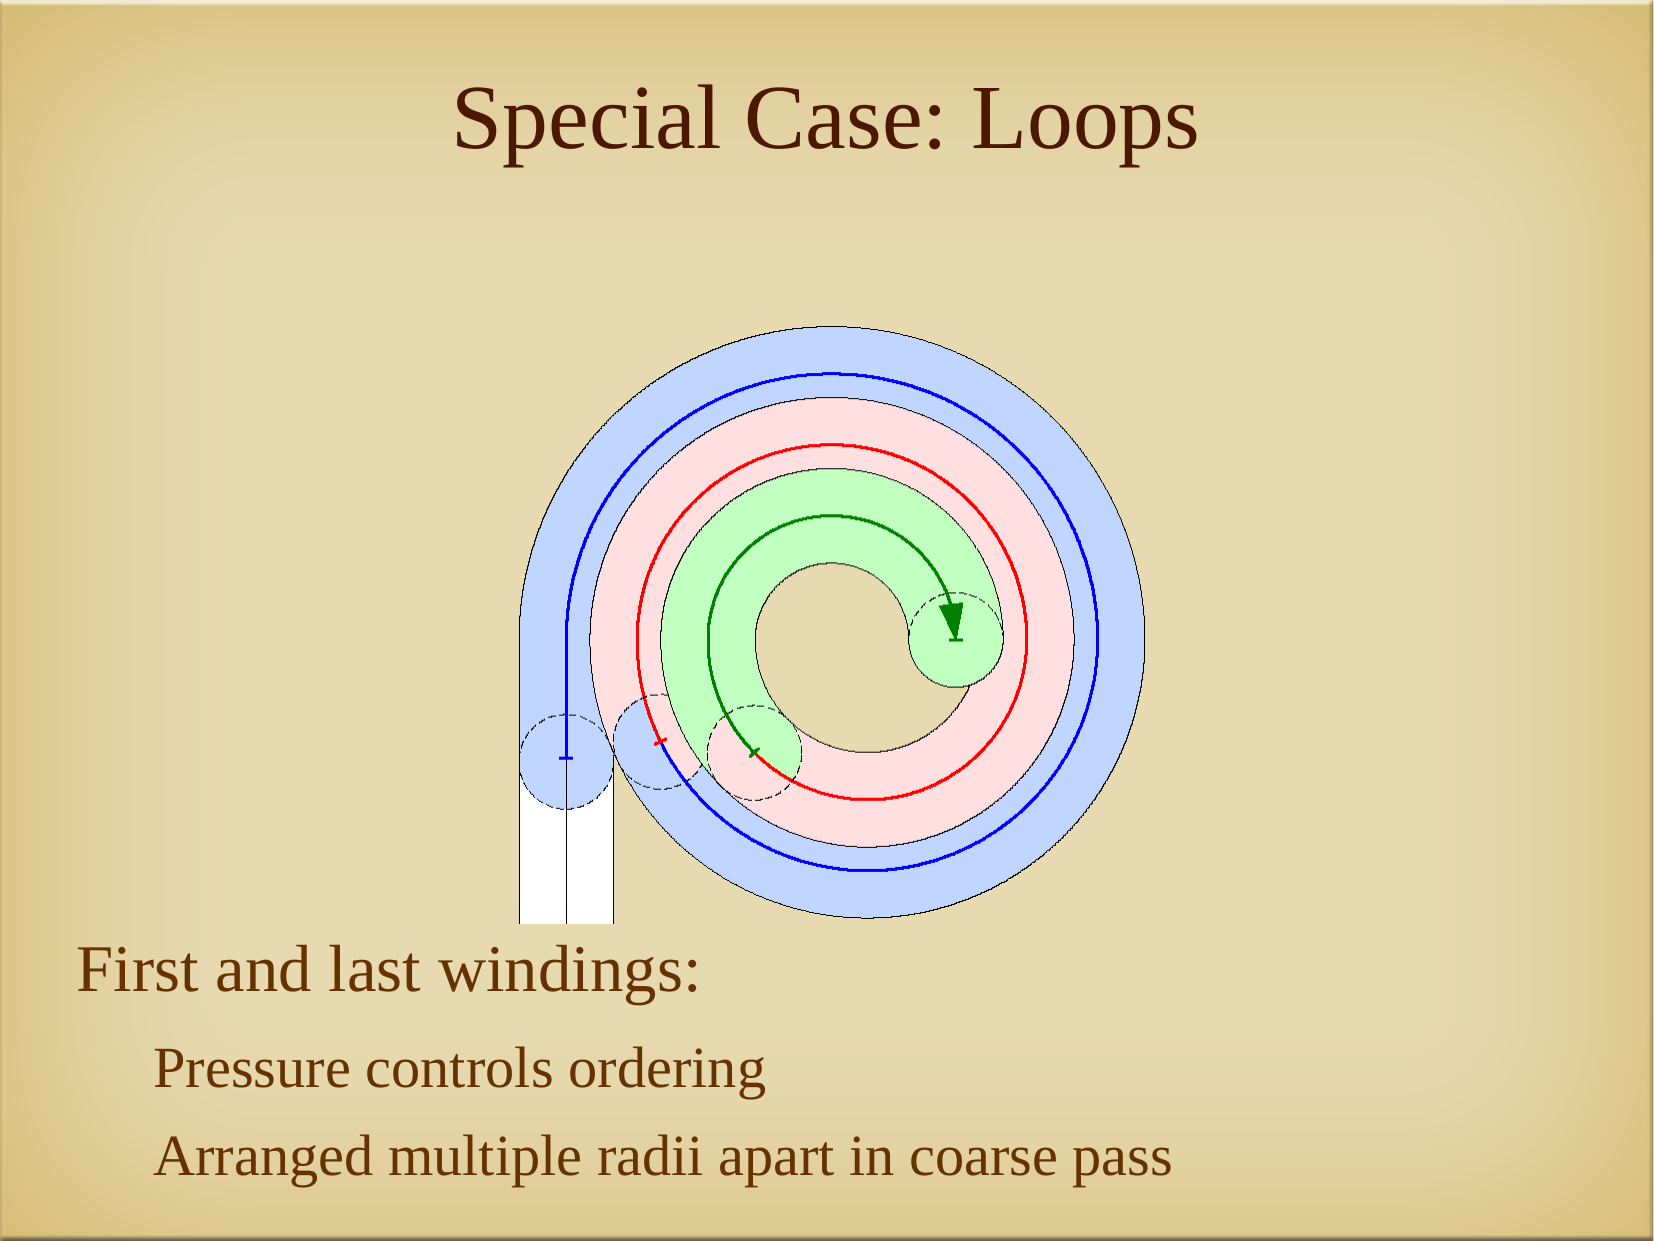

# Special Case: Loops
First and last windings:
Pressure controls ordering
Arranged multiple radii apart in coarse pass